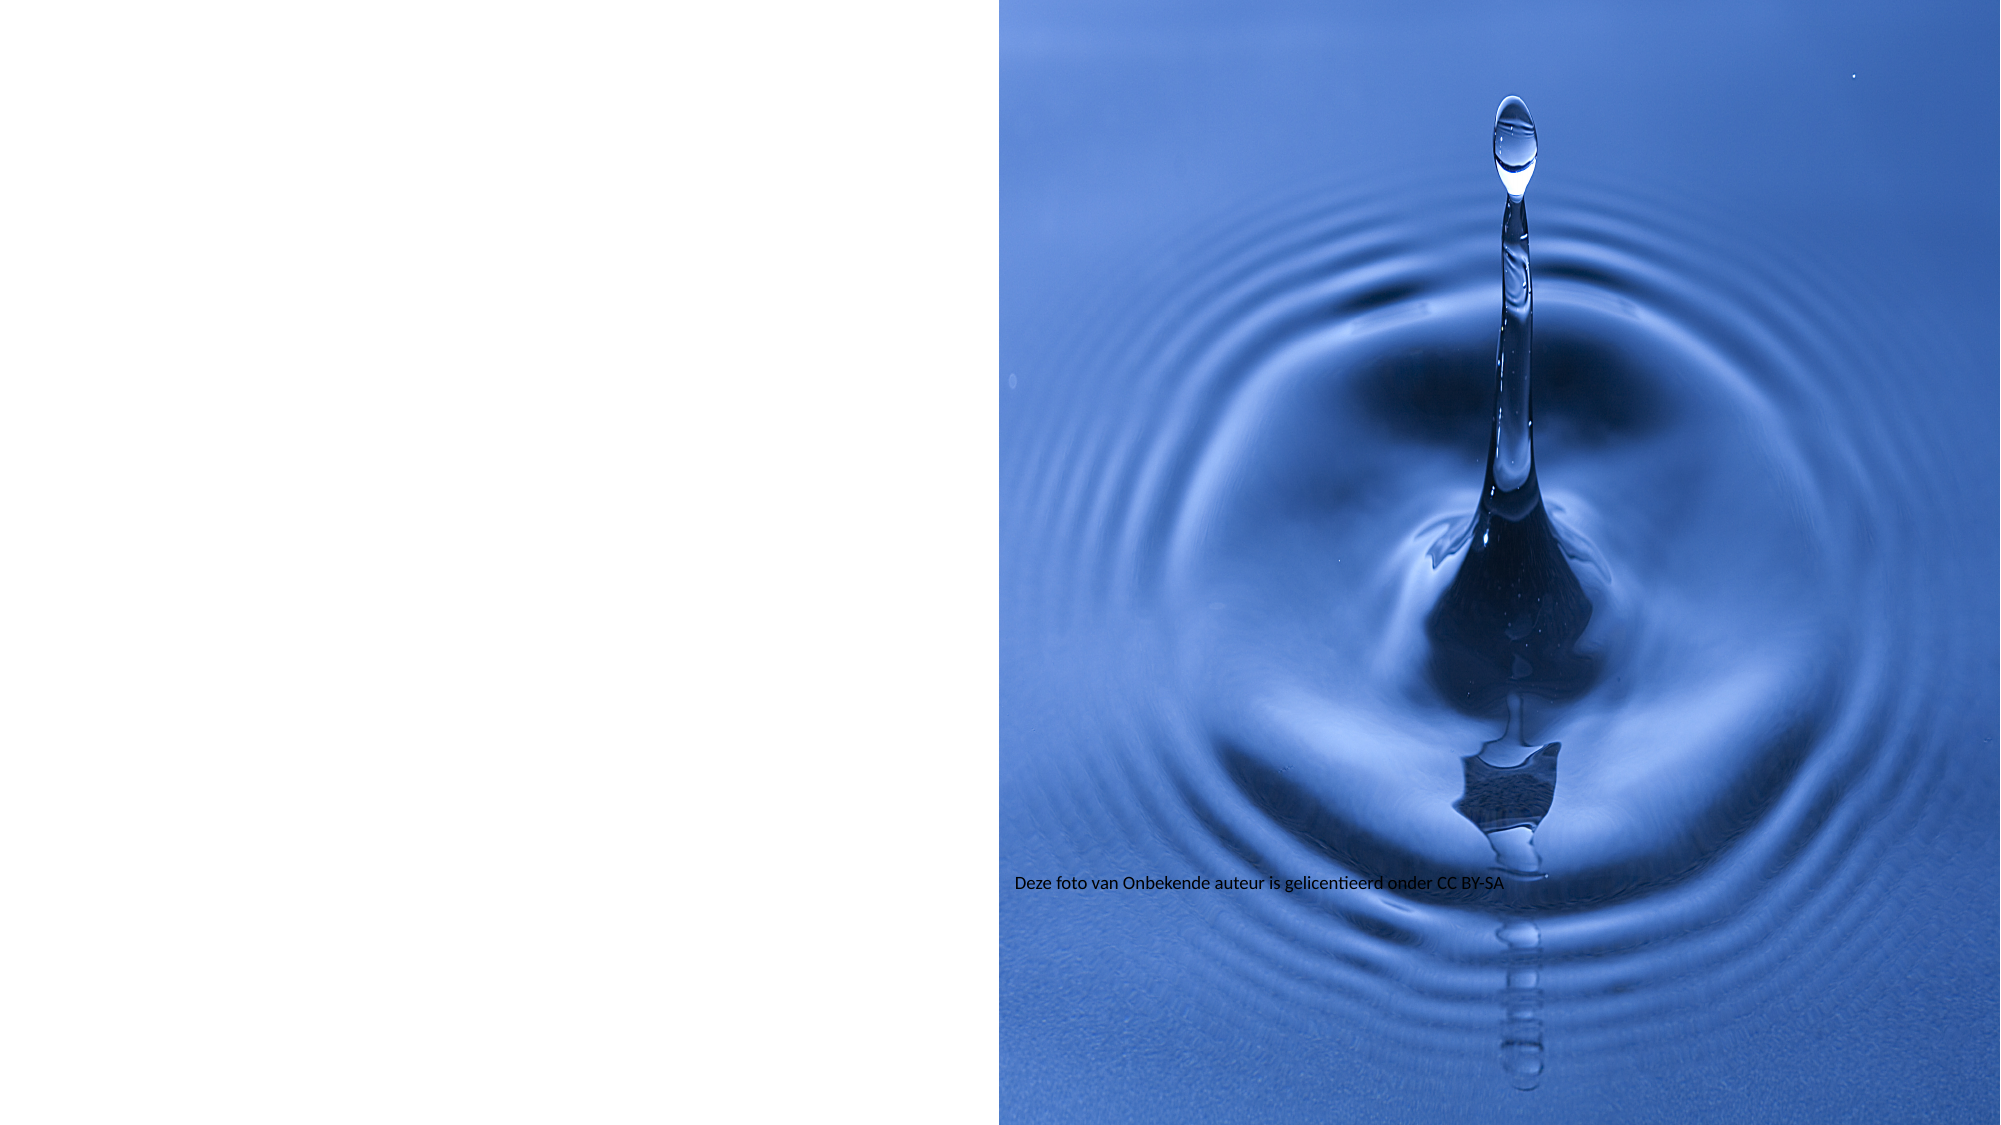

# What are Social Skills?
Social Skills include:
• Active listening
• Verbal Communication
• Non-verbal Communication
• Leadership and Persuasiveness
Deze foto van Onbekende auteur is gelicentieerd onder CC BY-SA